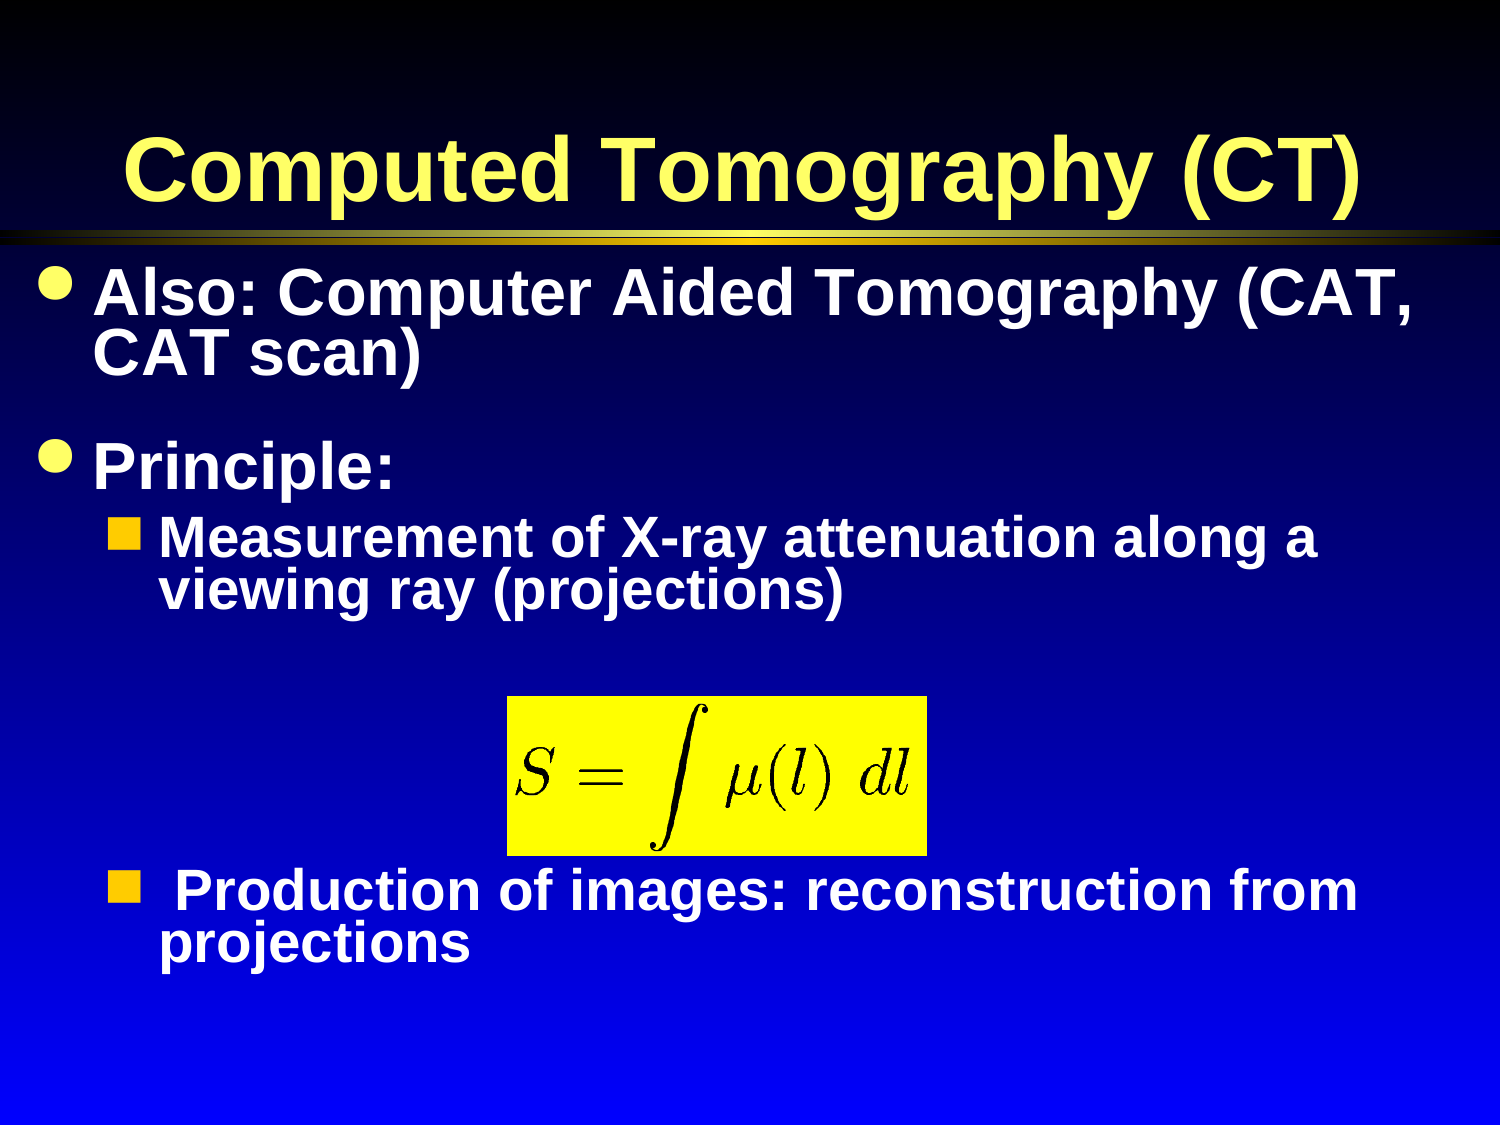

# Computed Tomography (CT)
Also: Computer Aided Tomography (CAT, CAT scan)
Principle:
Measurement of X-ray attenuation along a viewing ray (projections)
 Production of images: reconstruction from projections